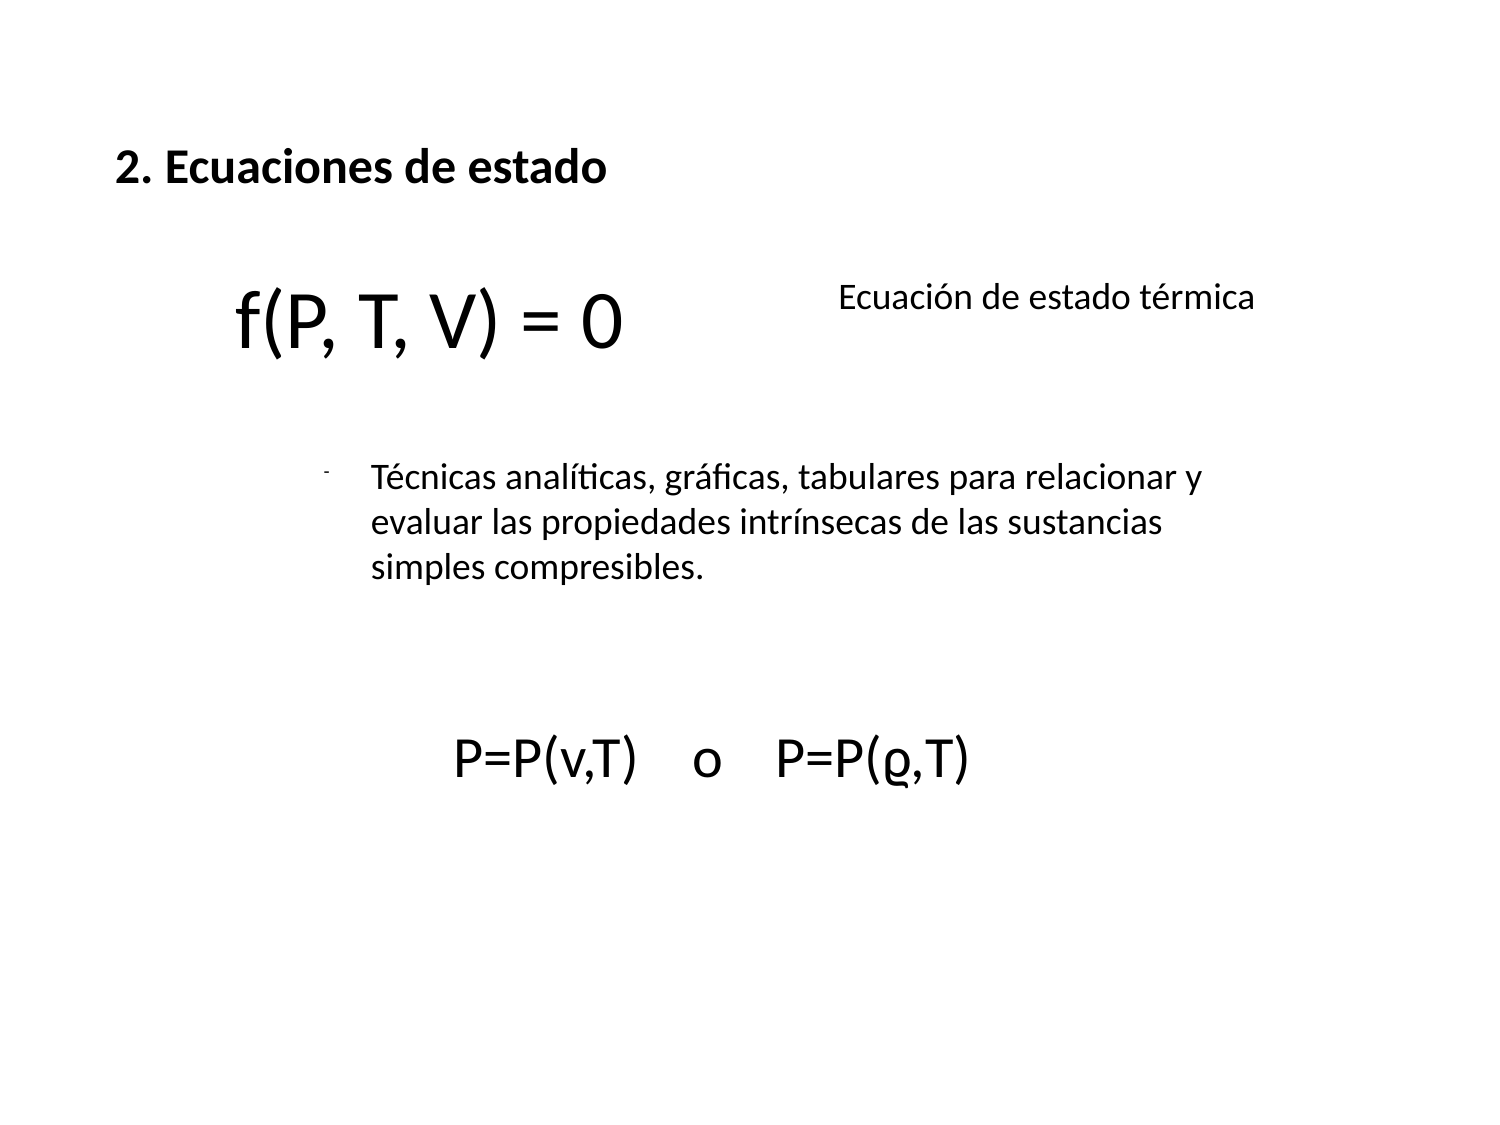

2. Ecuaciones de estado
f(P, T, V) = 0
Ecuación de estado térmica
Técnicas analíticas, gráficas, tabulares para relacionar y evaluar las propiedades intrínsecas de las sustancias simples compresibles.
P=P(v,T) o P=P(ϱ,T)